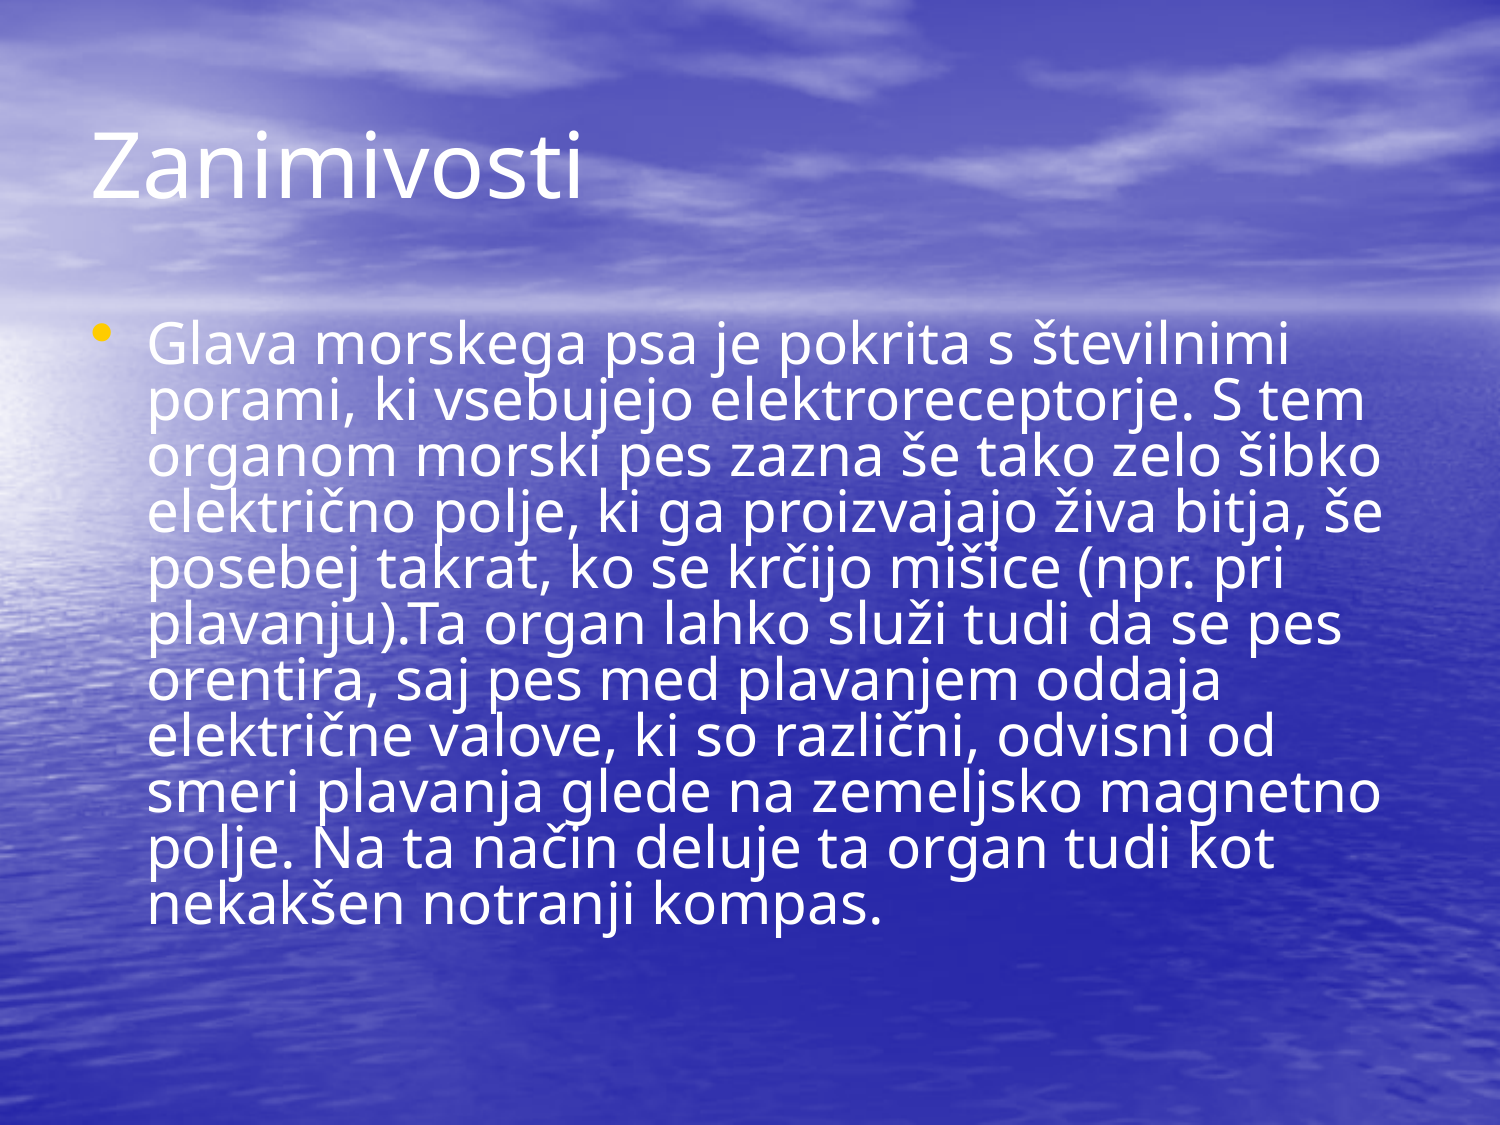

# Zanimivosti
Glava morskega psa je pokrita s številnimi porami, ki vsebujejo elektroreceptorje. S tem organom morski pes zazna še tako zelo šibko električno polje, ki ga proizvajajo živa bitja, še posebej takrat, ko se krčijo mišice (npr. pri plavanju).Ta organ lahko služi tudi da se pes orentira, saj pes med plavanjem oddaja električne valove, ki so različni, odvisni od smeri plavanja glede na zemeljsko magnetno polje. Na ta način deluje ta organ tudi kot nekakšen notranji kompas.